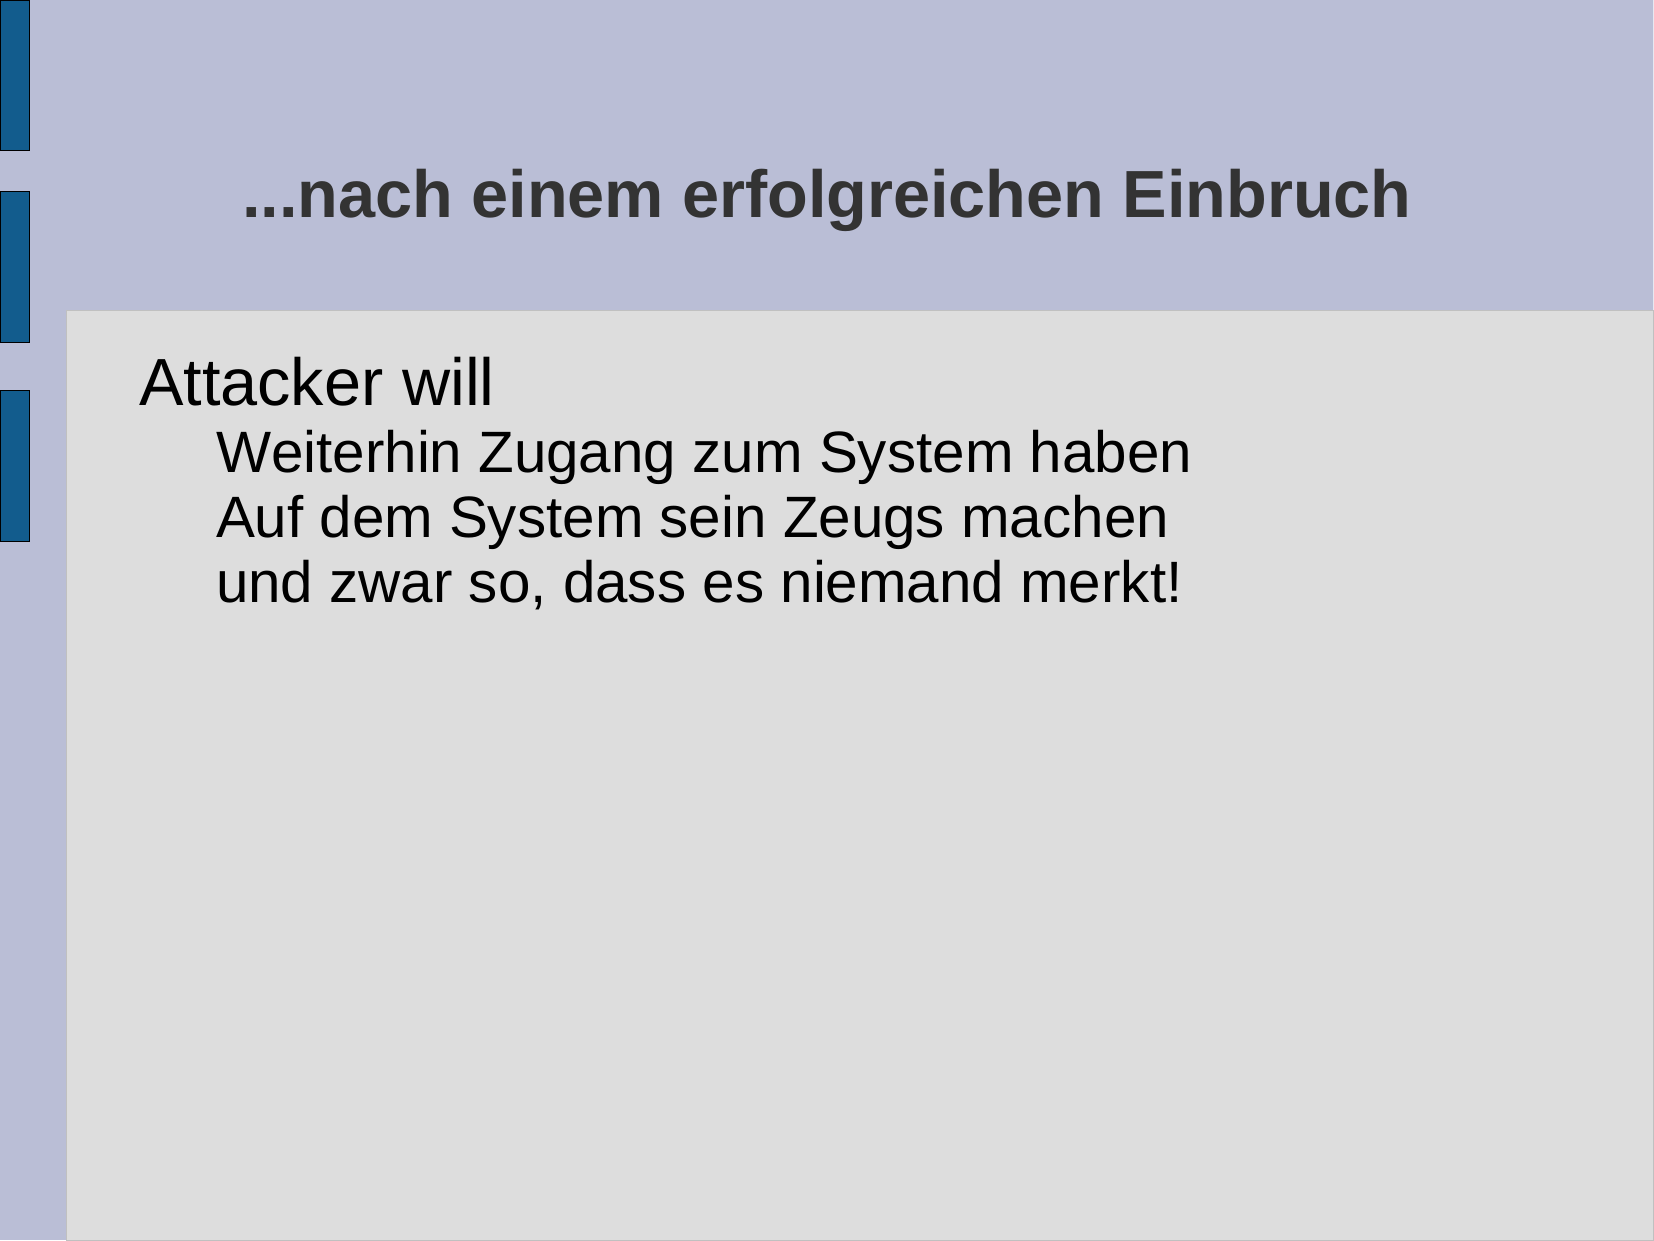

# ...nach einem erfolgreichen Einbruch
Attacker will
Weiterhin Zugang zum System haben
Auf dem System sein Zeugs machen
und zwar so, dass es niemand merkt!